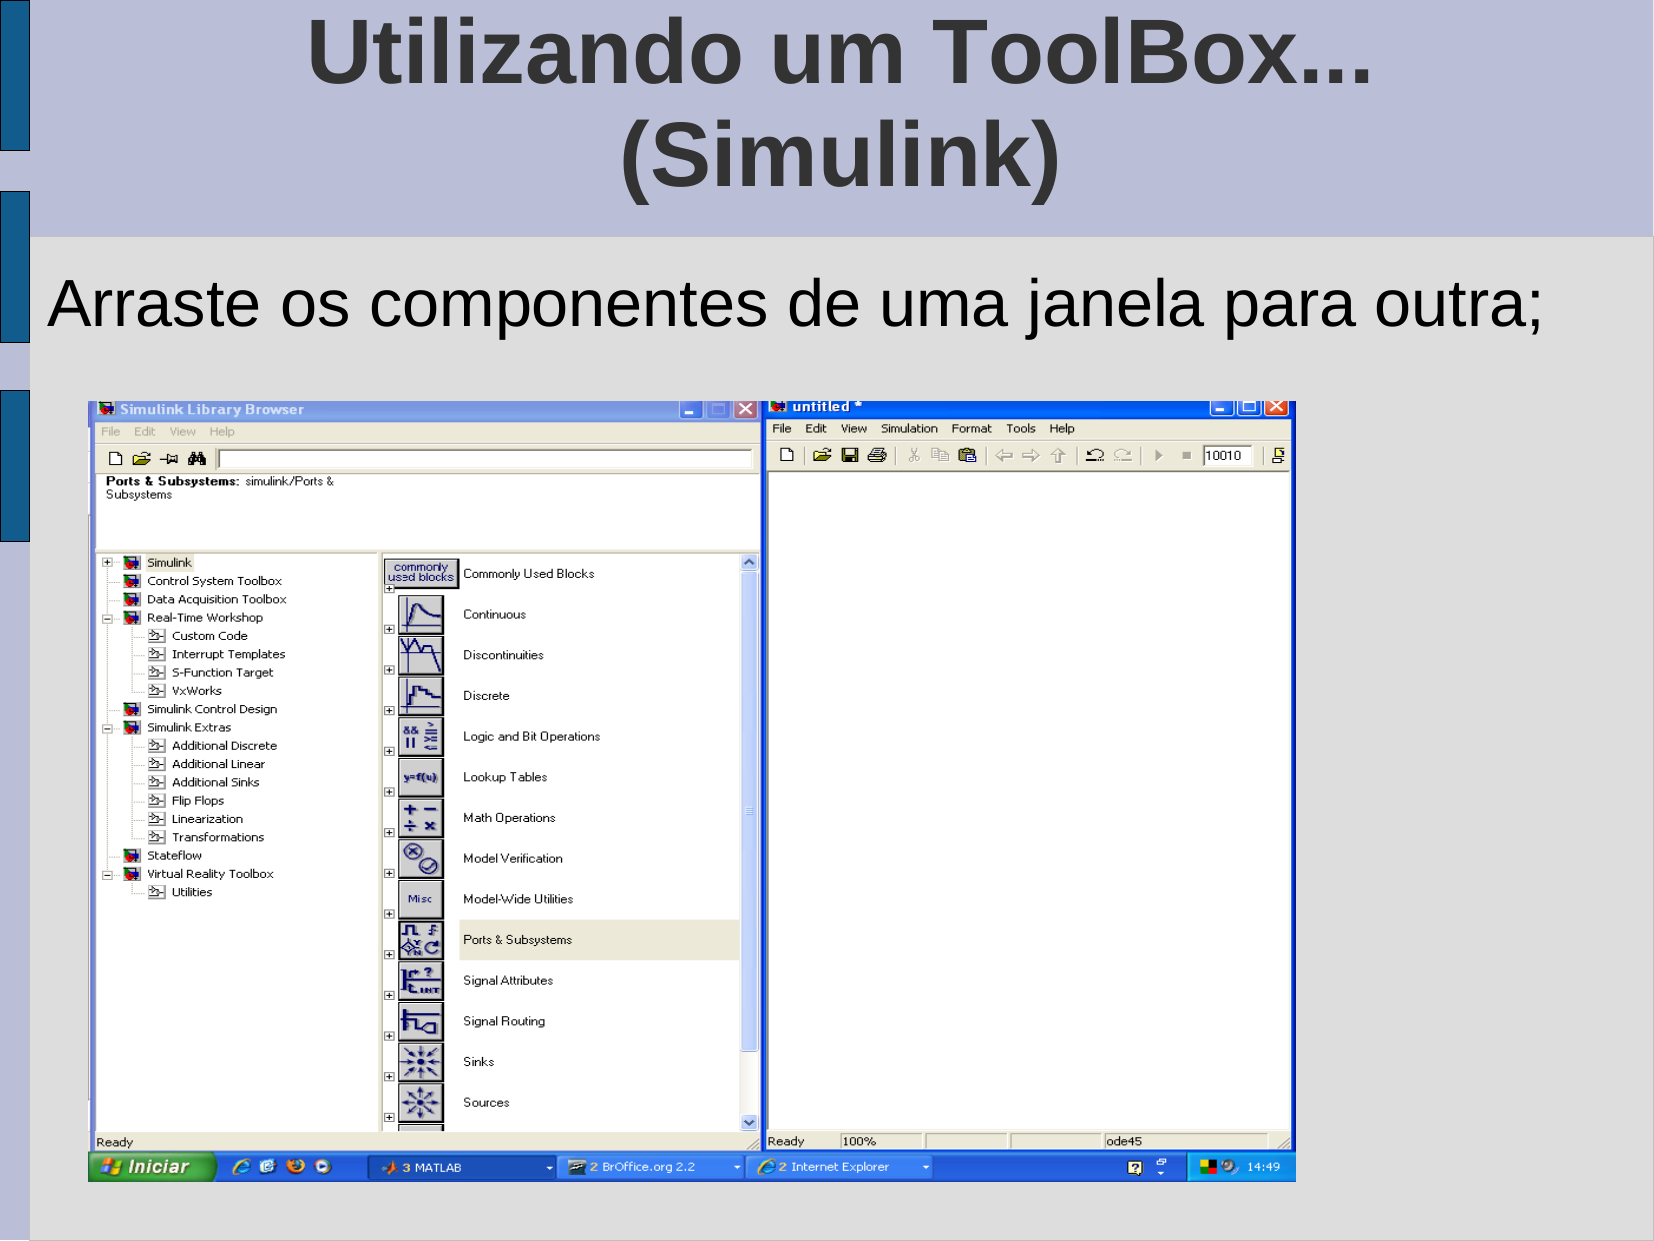

# Utilizando um ToolBox... (Simulink)
Arraste os componentes de uma janela para outra;